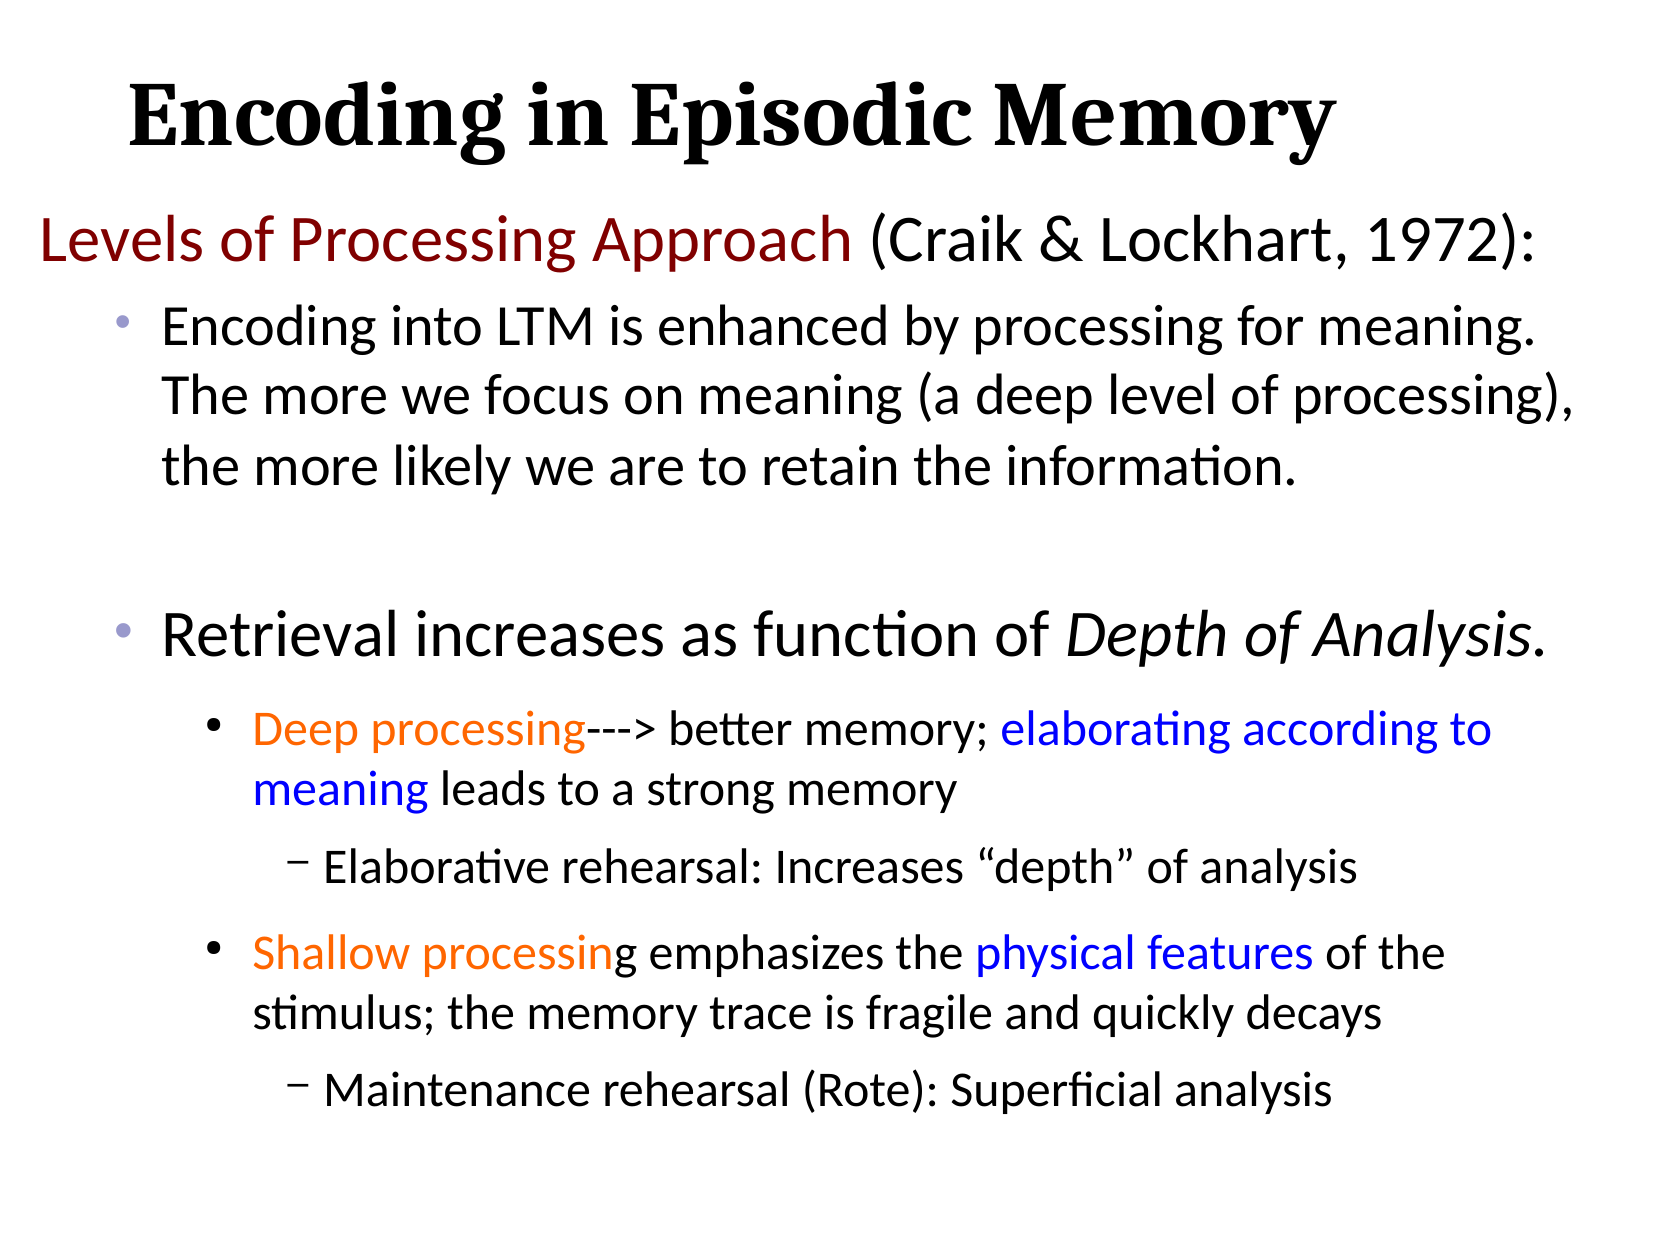

# Encoding in Episodic Memory
Levels of Processing Approach (Craik & Lockhart, 1972):
Encoding into LTM is enhanced by processing for meaning. 	The more we focus on meaning (a deep level of processing), the more likely we are to retain the information.
Retrieval increases as function of Depth of Analysis.
Deep processing---> better memory; elaborating according to meaning leads to a strong memory
Elaborative rehearsal: Increases “depth” of analysis
Shallow processing emphasizes the physical features of the stimulus; the memory trace is fragile and quickly decays
Maintenance rehearsal (Rote): Superficial analysis